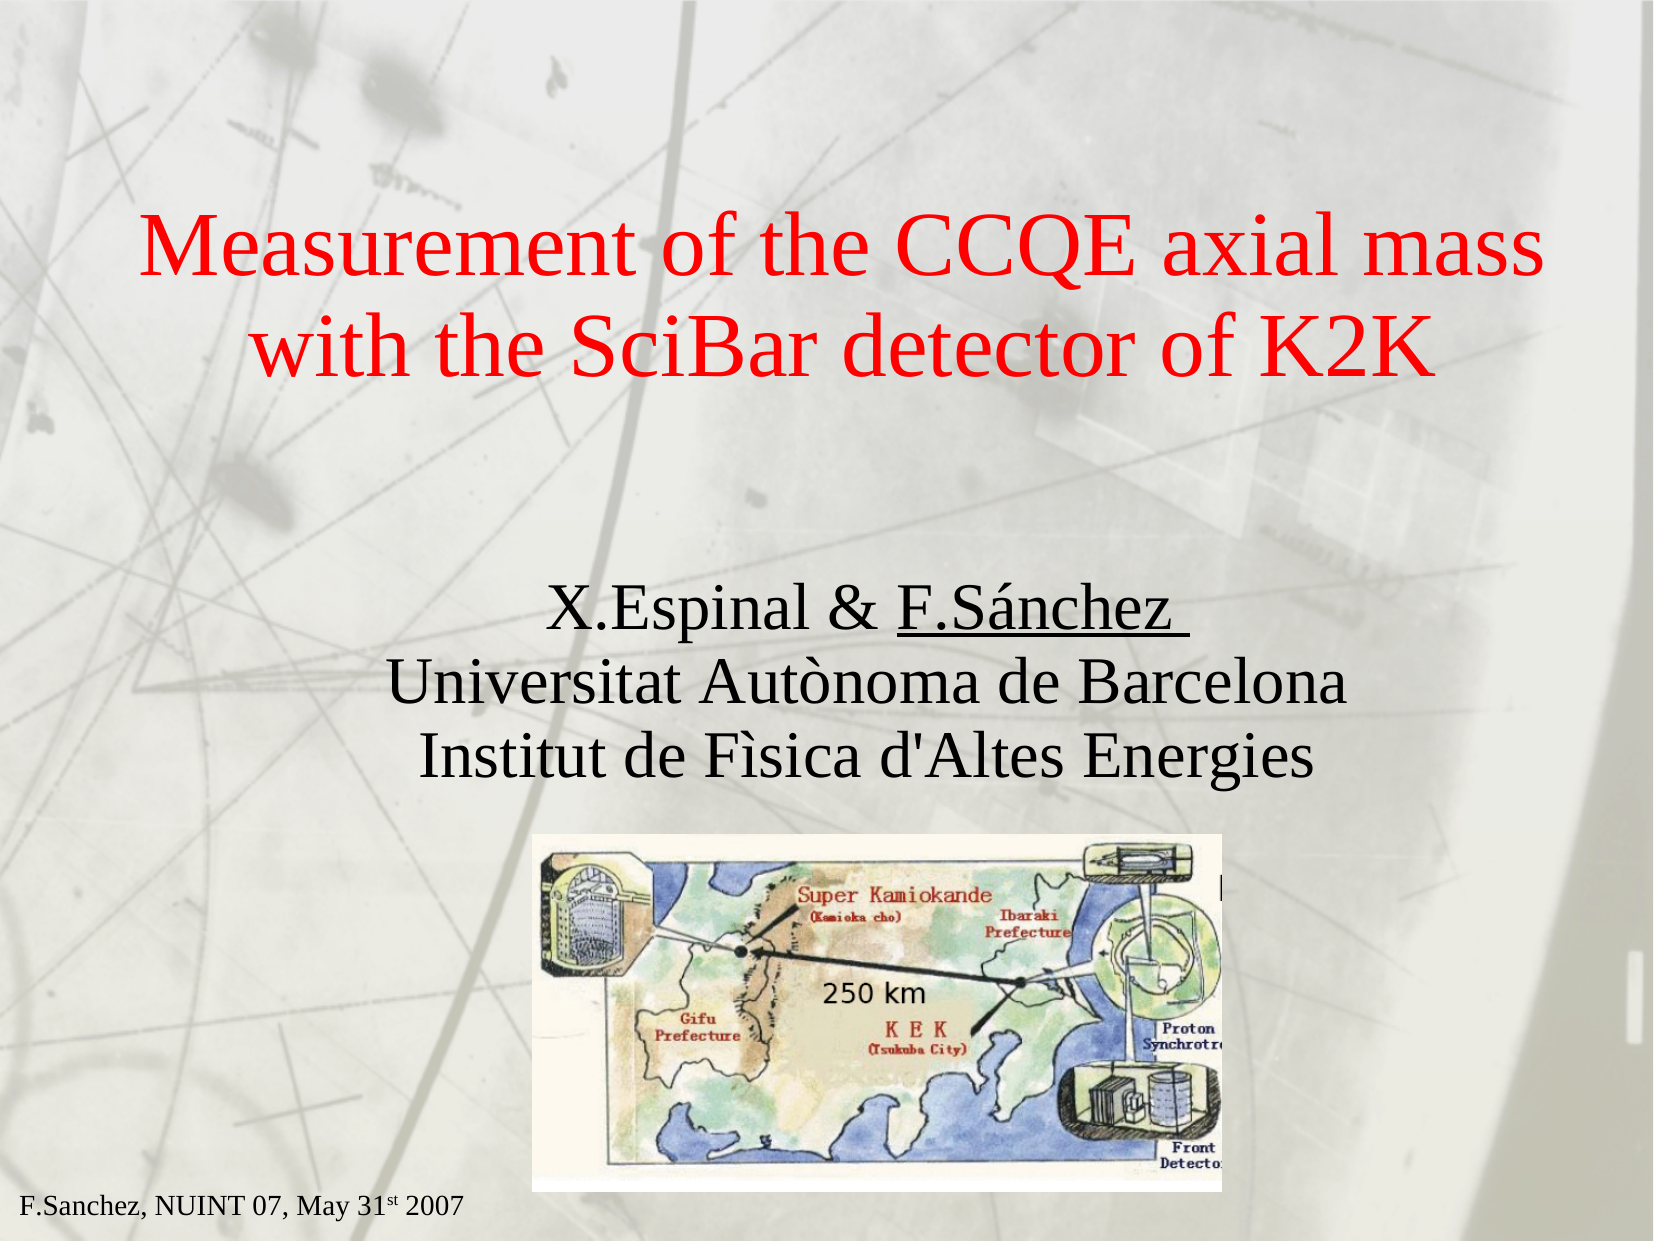

# Measurement of the CCQE axial mass with the SciBar detector of K2K
X.Espinal & F.Sánchez
Universitat Autònoma de Barcelona
Institut de Fìsica d'Altes Energies